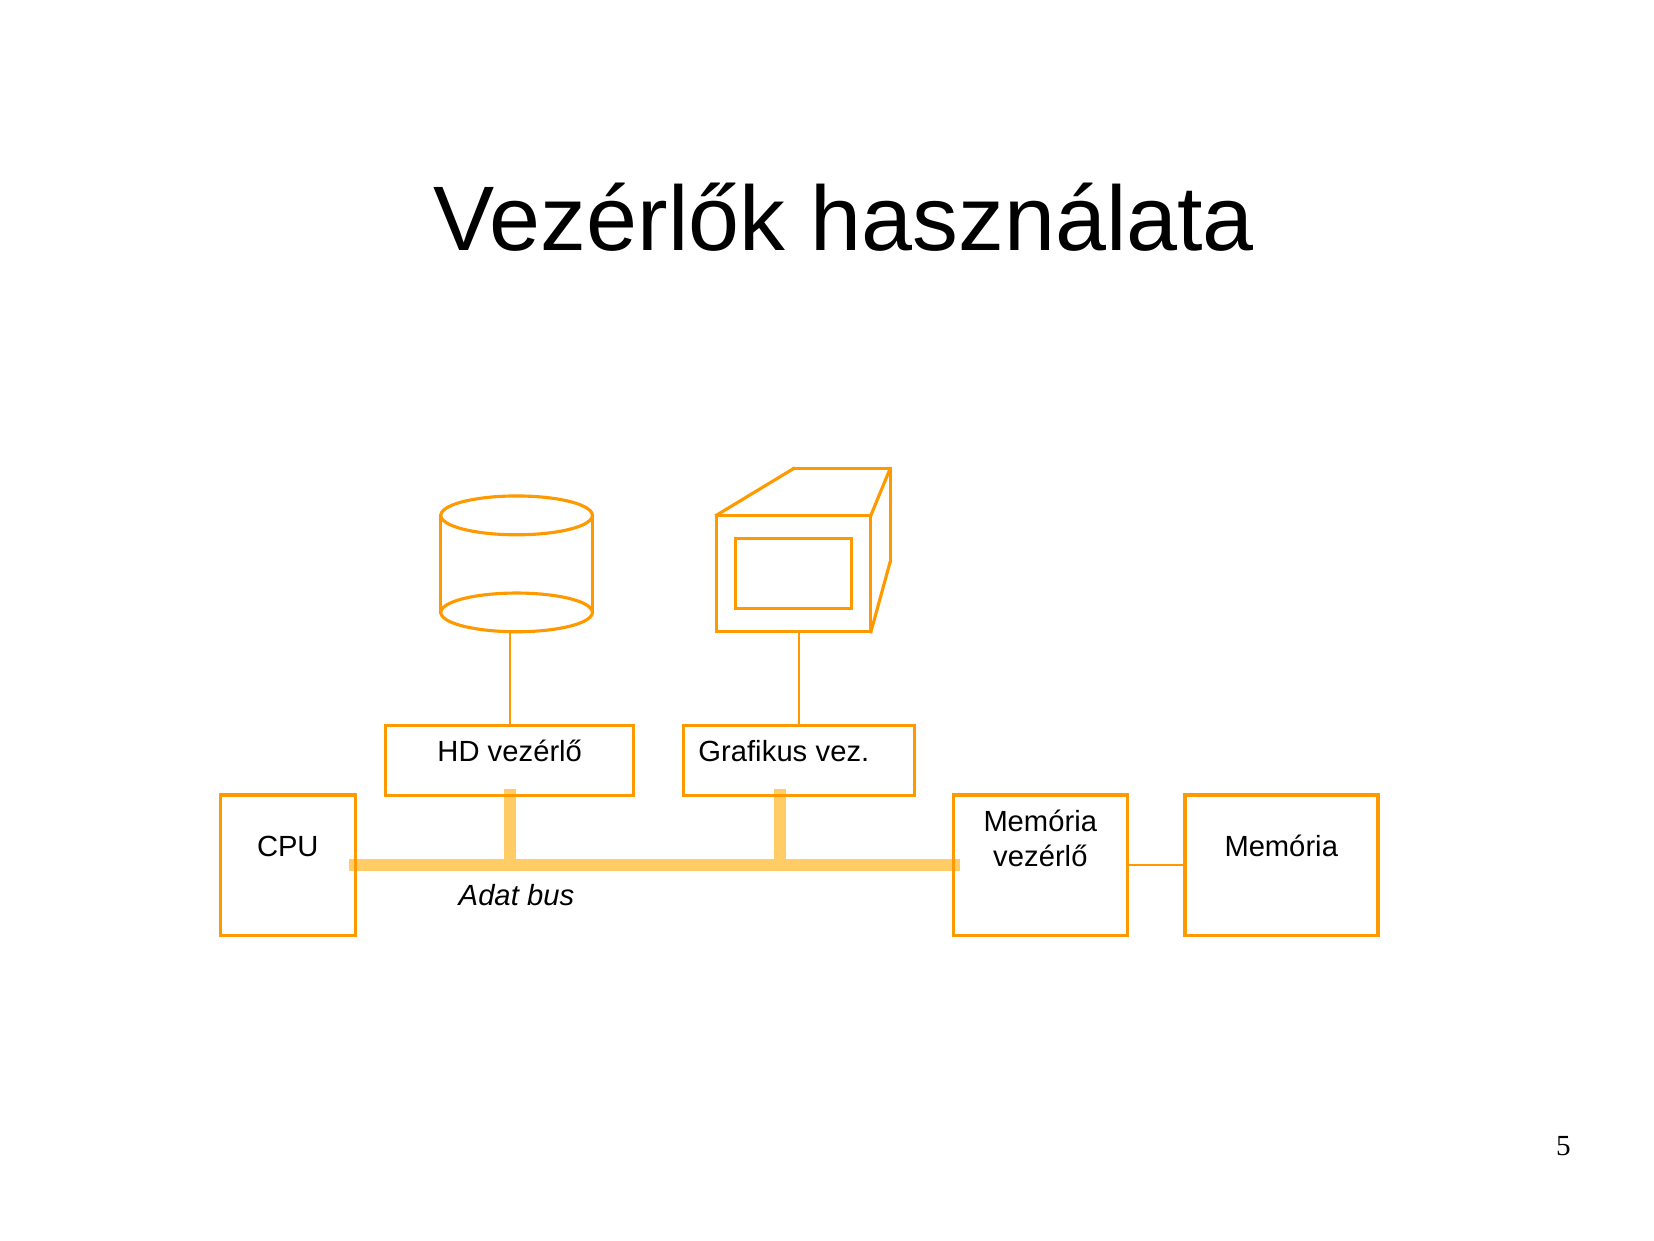

# Vezérlők használata
HD vezérlő
Grafikus vez.
CPU
Memória vezérlő
Memória
Adat bus
5